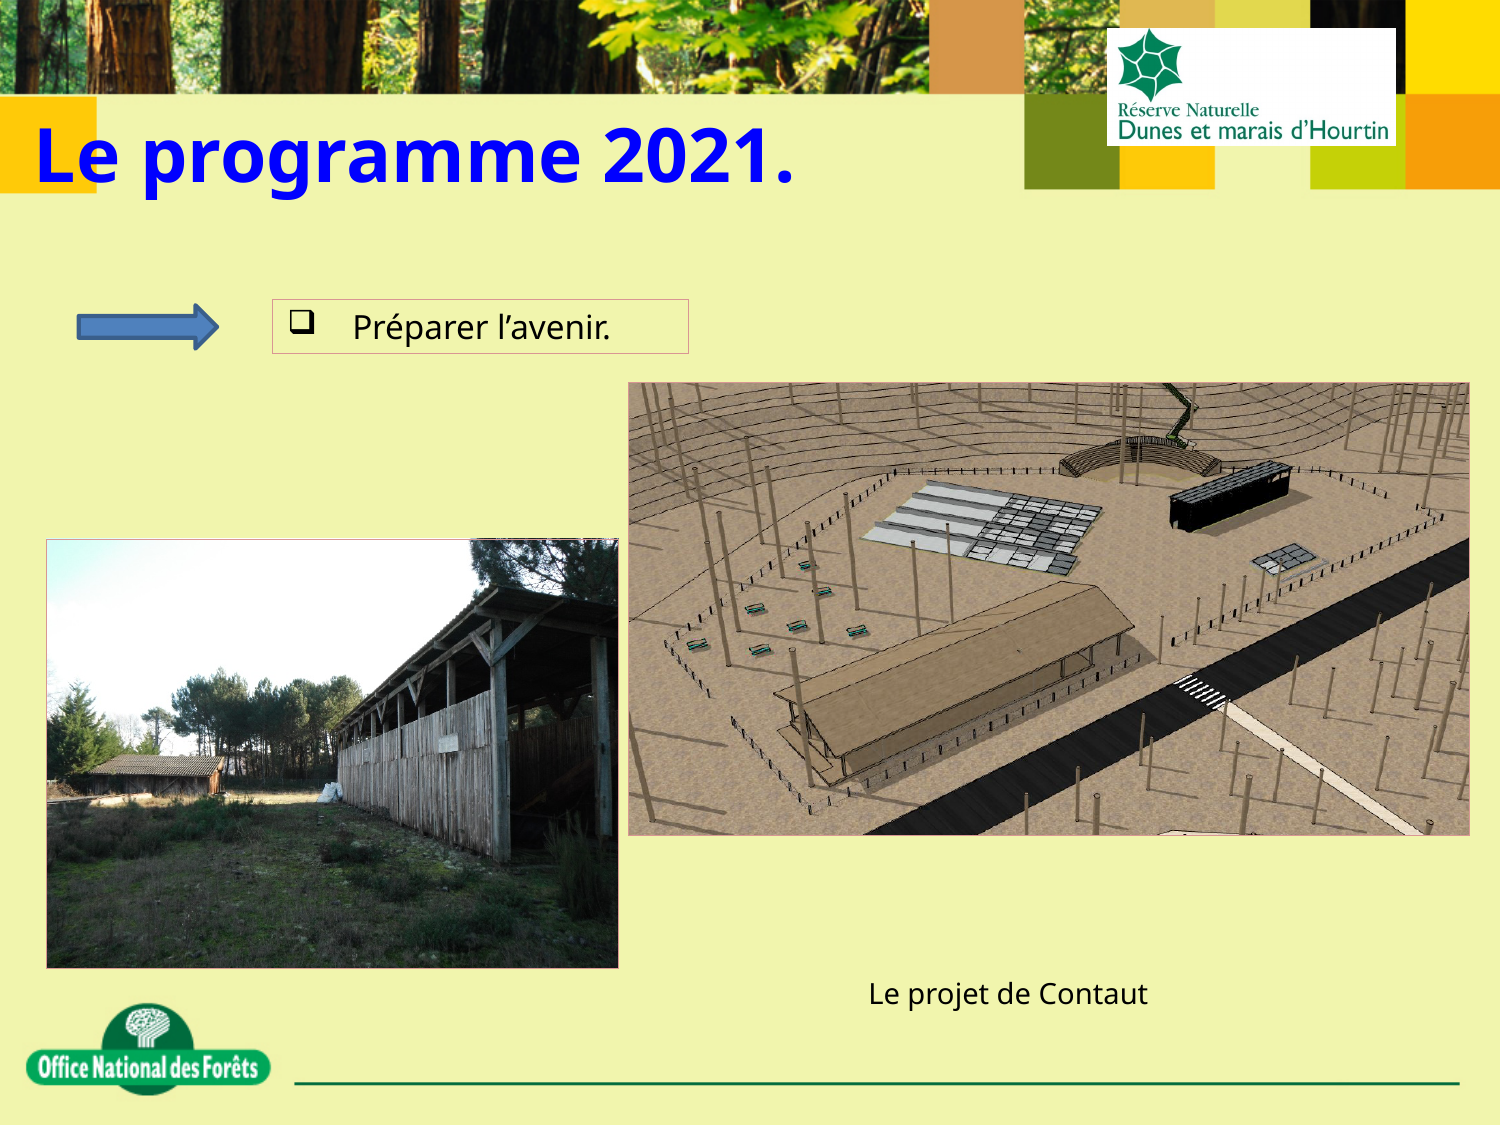

Le programme 2021.
 Préparer l’avenir.
Le projet de Contaut